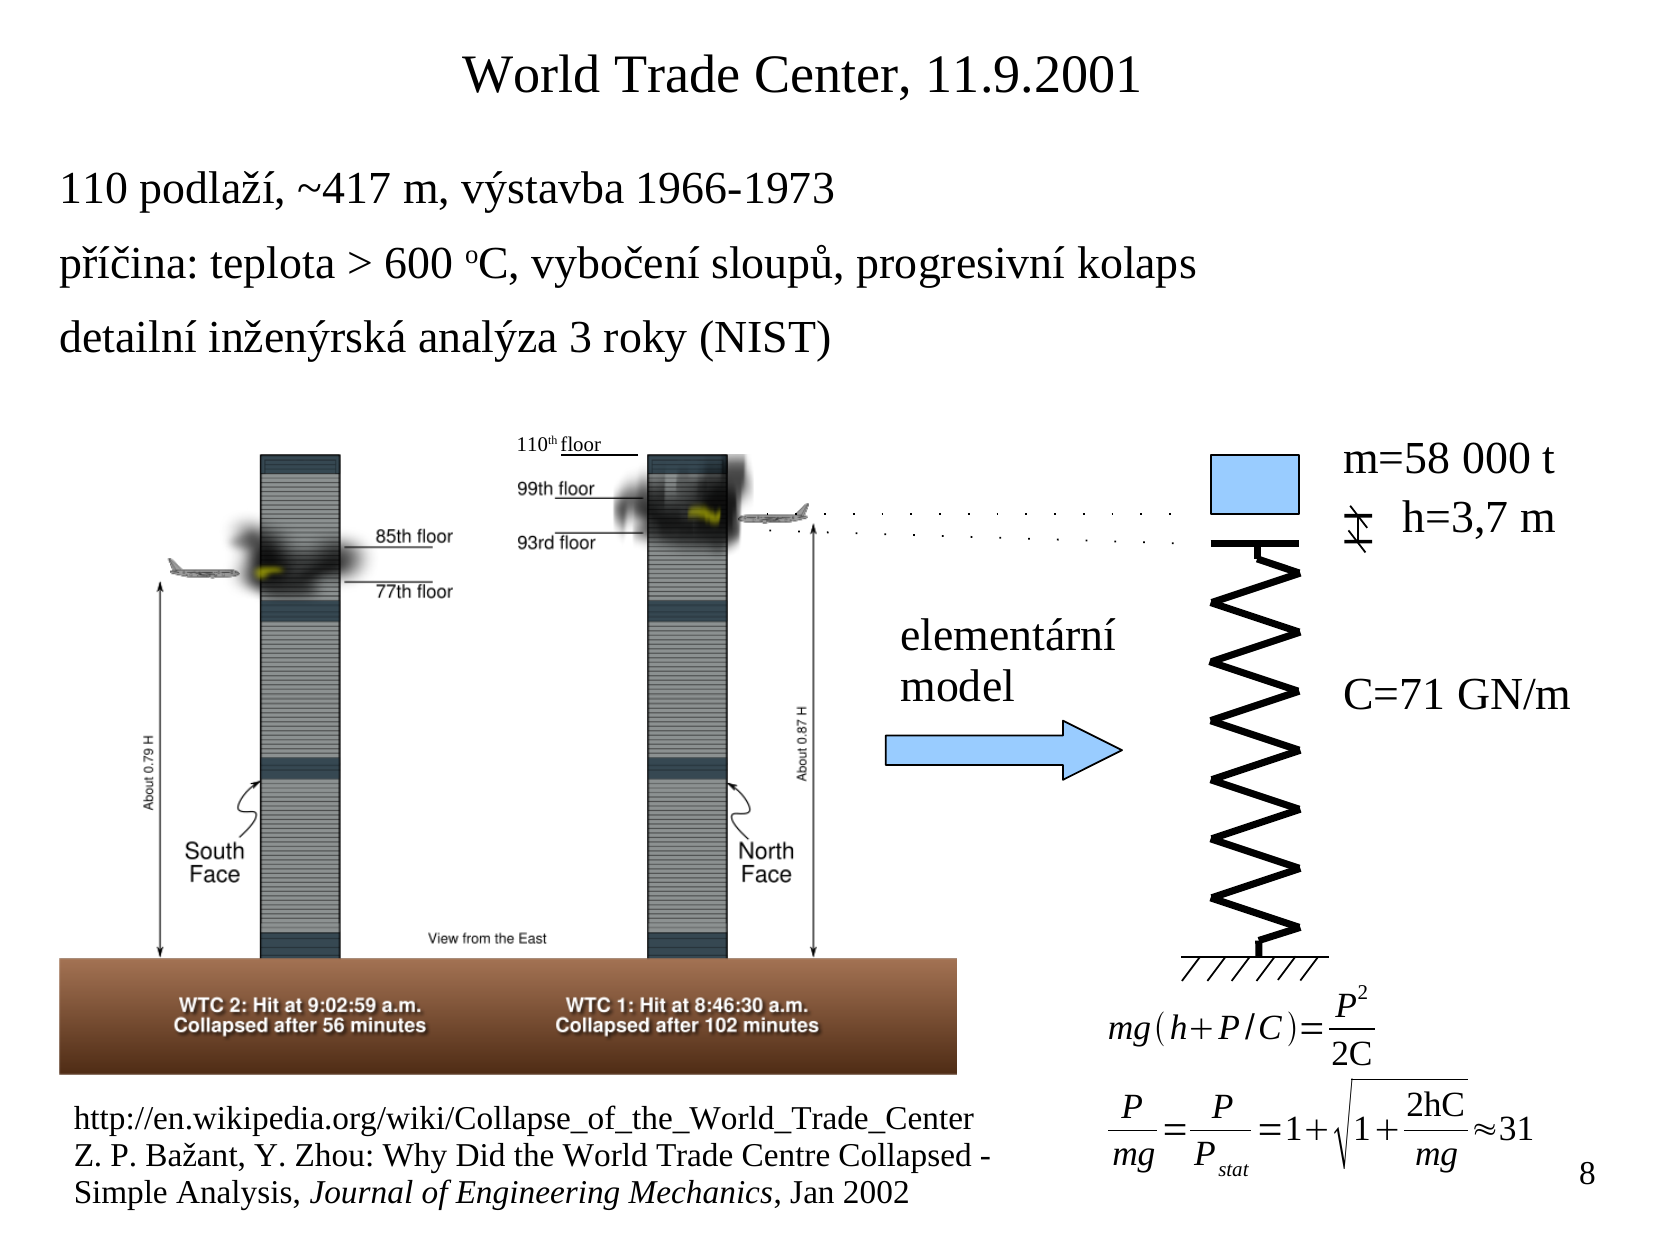

# World Trade Center, 11.9.2001
110 podlaží, ~417 m, výstavba 1966-1973
příčina: teplota > 600 oC, vybočení sloupů, progresivní kolaps
detailní inženýrská analýza 3 roky (NIST)
110th floor
m=58 000 t
h=3,7 m
elementární
model
C=71 GN/m
http://en.wikipedia.org/wiki/Collapse_of_the_World_Trade_Center
Z. P. Bažant, Y. Zhou: Why Did the World Trade Centre Collapsed - Simple Analysis, Journal of Engineering Mechanics, Jan 2002
8